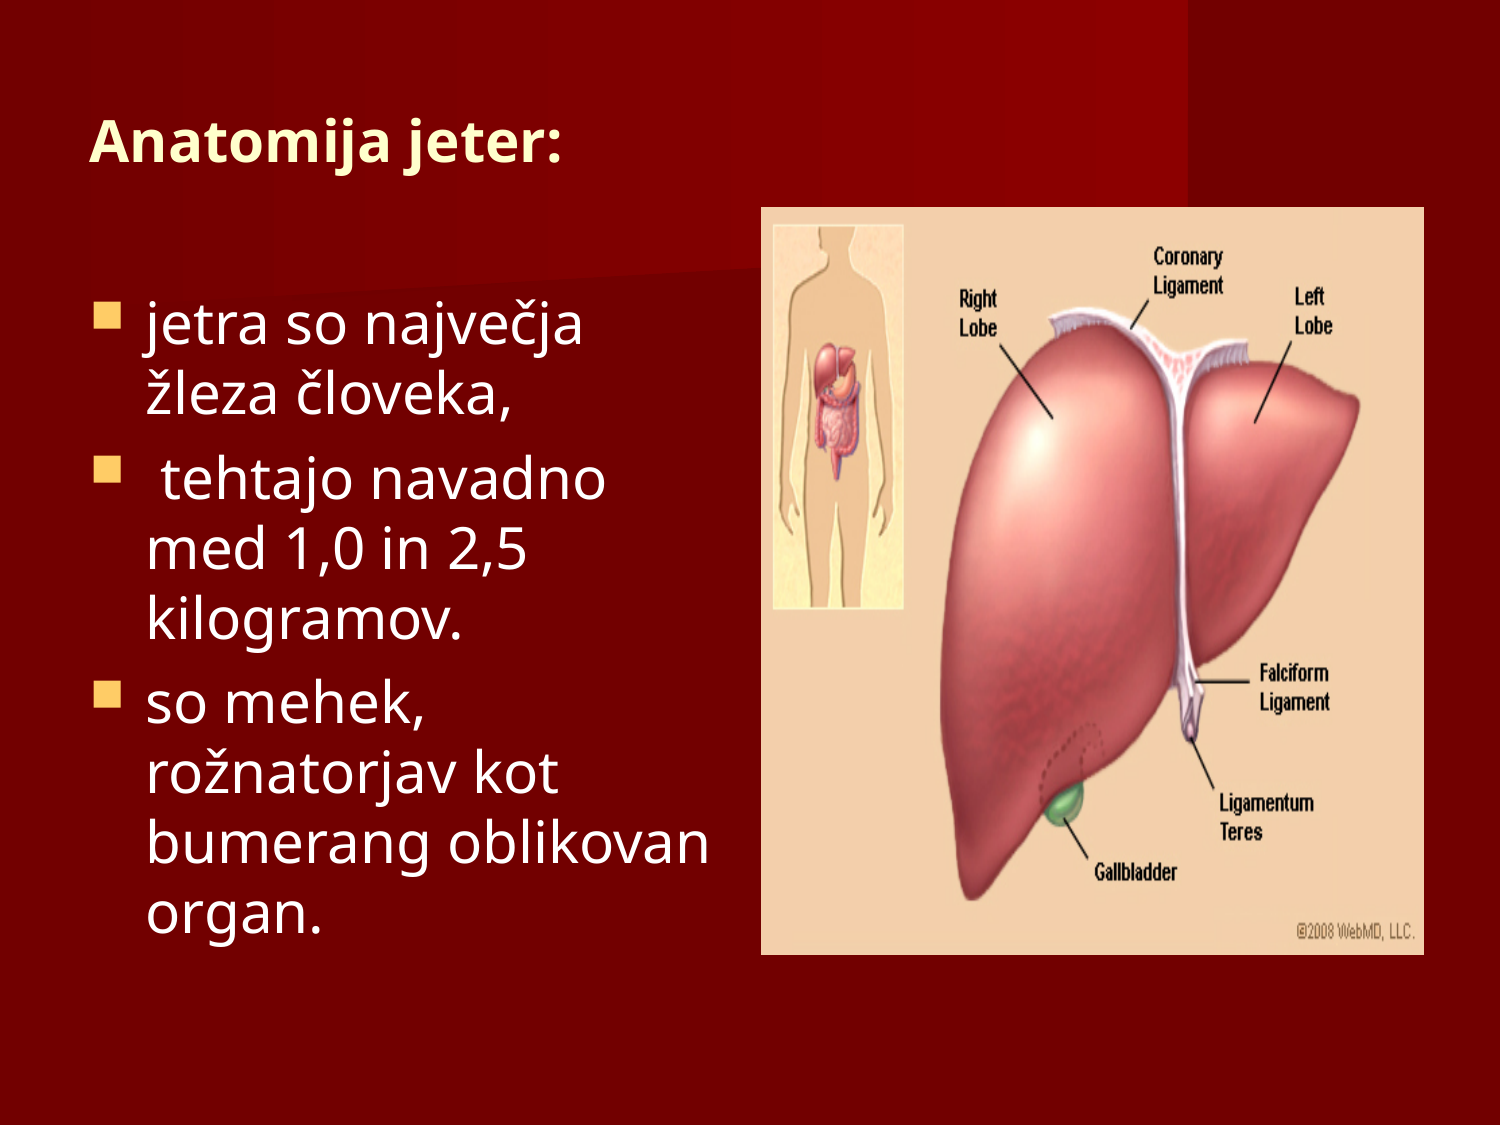

Anatomija jeter:
jetra so največja žleza človeka,
 tehtajo navadno med 1,0 in 2,5 kilogramov.
so mehek, rožnatorjav kot bumerang oblikovan organ.